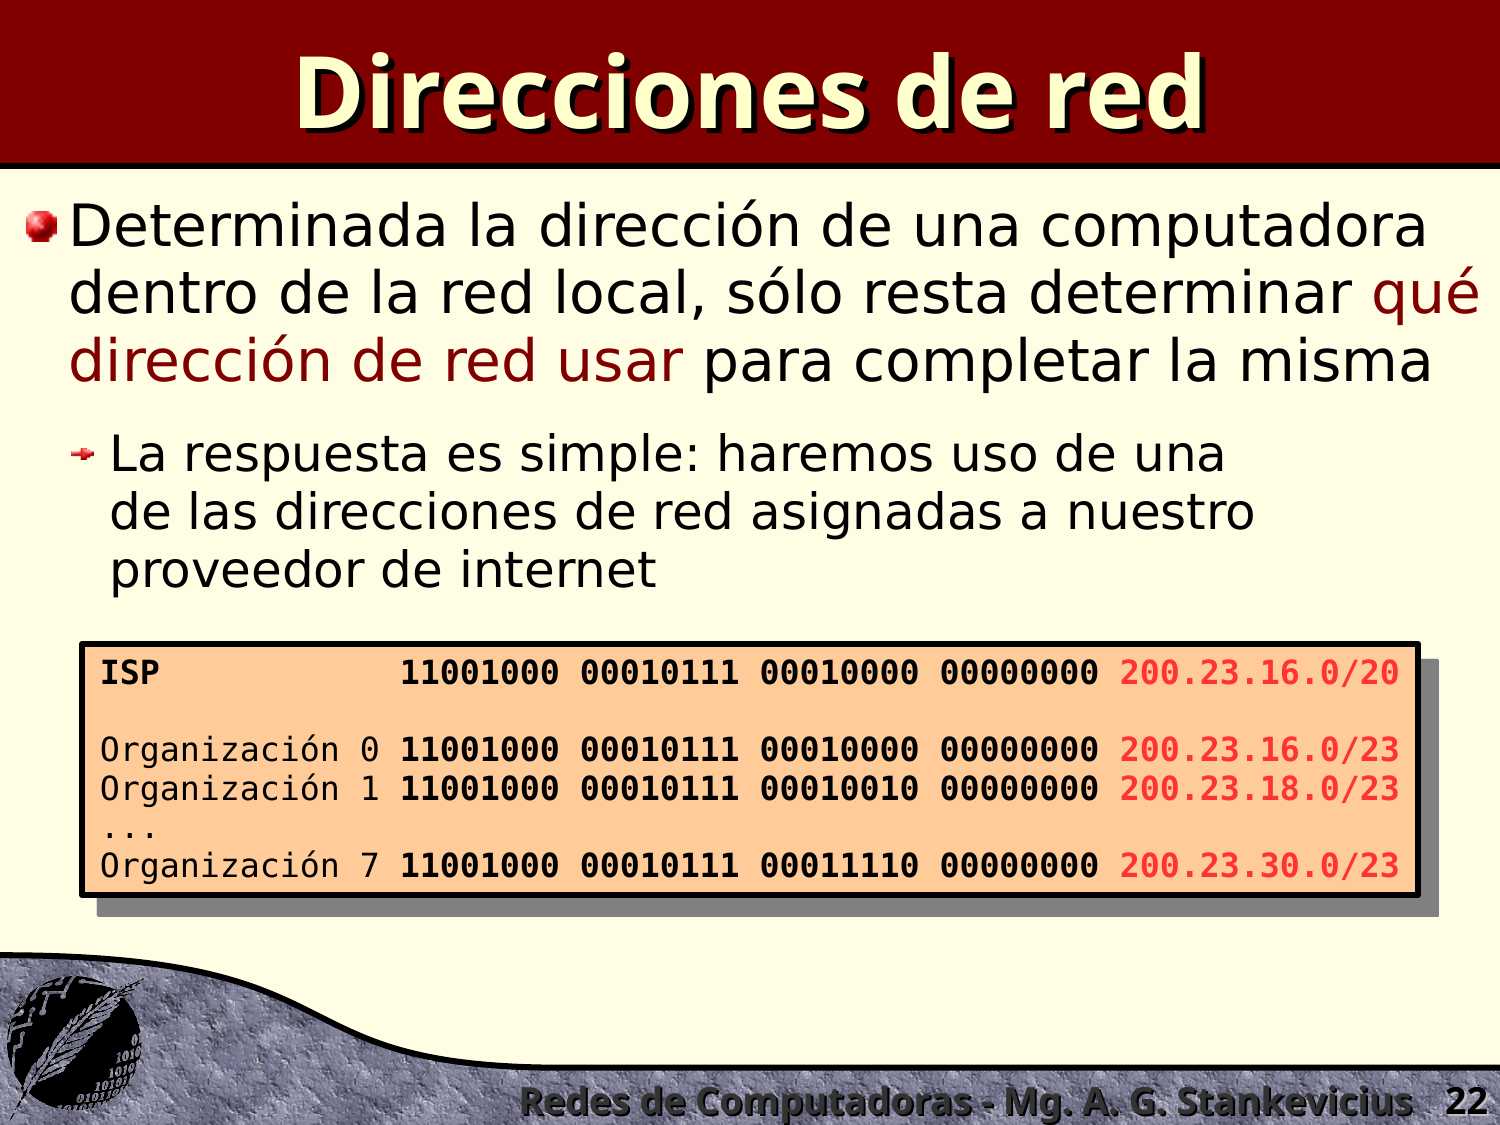

# Direcciones de red
Determinada la dirección de una computadora dentro de la red local, sólo resta determinar qué dirección de red usar para completar la misma
La respuesta es simple: haremos uso de una
de las direcciones de red asignadas a nuestro proveedor de internet
ISP 11001000 00010111 00010000 00000000 200.23.16.0/20
Organización 0 11001000 00010111 00010000 00000000 200.23.16.0/23
Organización 1 11001000 00010111 00010010 00000000 200.23.18.0/23
...
Organización 7 11001000 00010111 00011110 00000000 200.23.30.0/23
22